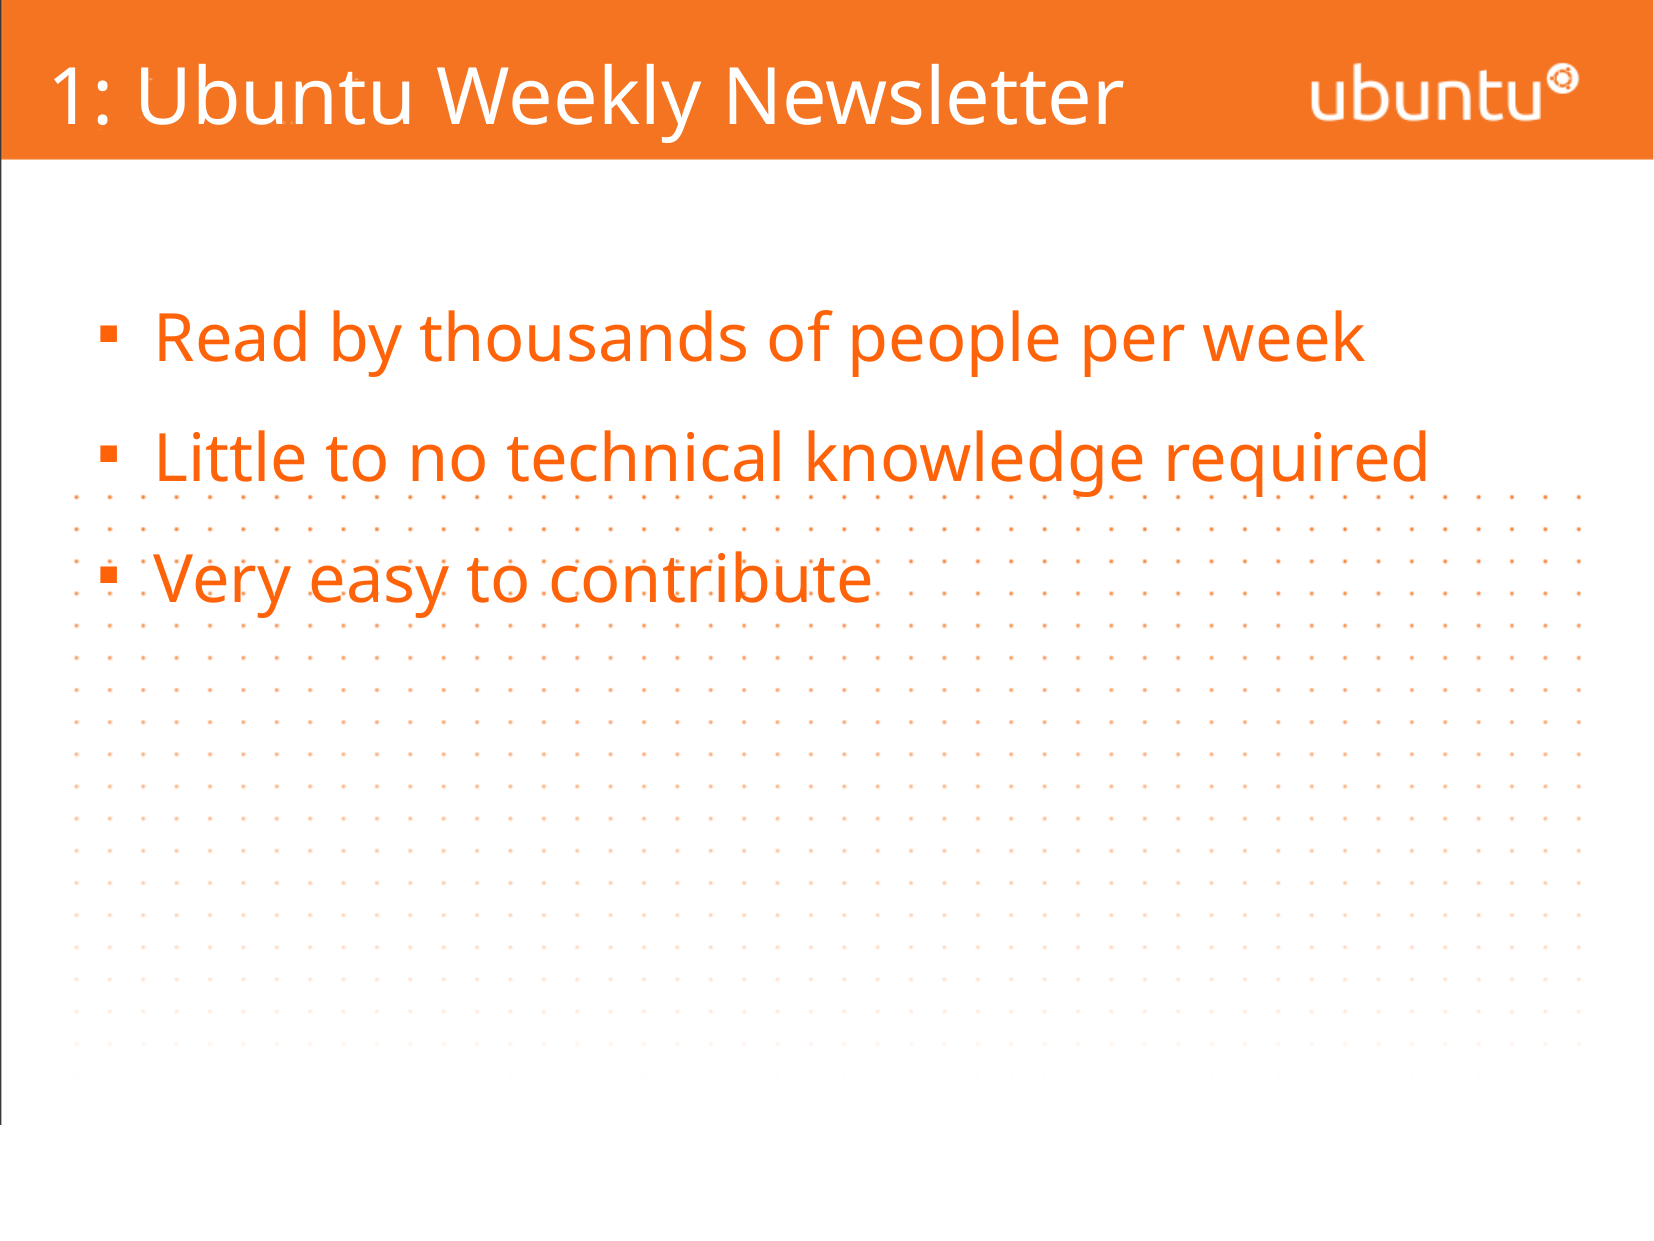

# 1: Ubuntu Weekly Newsletter
Read by thousands of people per week
Little to no technical knowledge required
Very easy to contribute